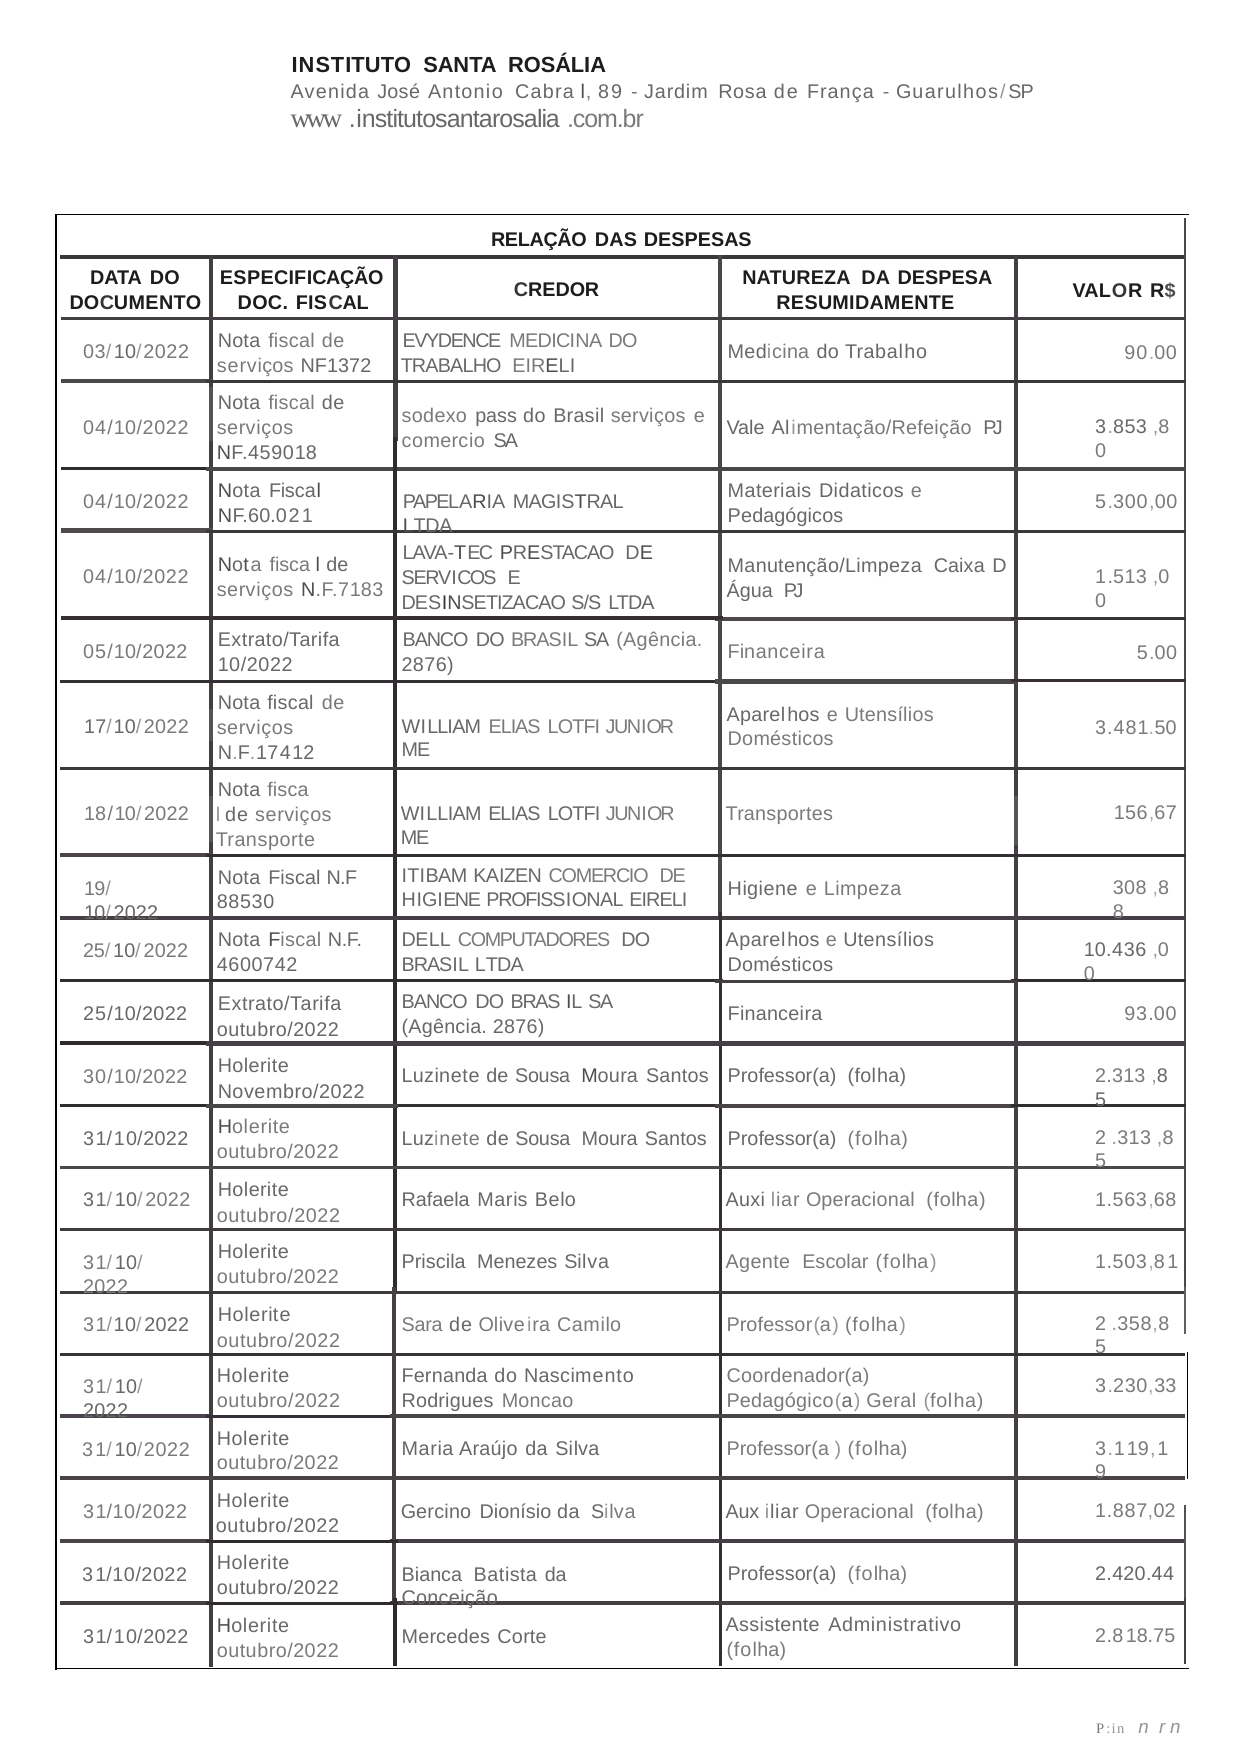

INSTITUTO SANTA ROSÁLIA
Avenida José Antonio Cabra l,89 - Jardim Rosa de França - Guarulhos/SP
www .institutosantarosalia .com.br
RELAÇÃO DAS DESPESAS
DATA DO DOCUMENTO
ESPECIFICAÇÃO DOC. FISCAL
NATUREZA DA DESPESA RESUMIDAMENTE
CREDOR
VALOR R$
Nota fiscal de serviços NF1372
EVYDENCE MEDICINA DO TRABALHO EIRELI
03/10/2022
Medicina do Trabalho
90.00
Nota fiscal de serviços NF.459018
sodexo pass do Brasil serviços e comercio SA
3.853 ,80
04/10/2022
Vale Alimentação/Refeição PJ
Nota Fiscal NF.60.021
Materiais Didaticos e Pedagógicos
04/10/2022
PAPELARIA MAGISTRAL LTDA
5.300,00
LAVA-TEC PRESTACAO DE SERVICOS E DESINSETIZACAO S/S LTDA
Nota fisca l de serviços N.F.7183
Manutenção/Limpeza Caixa D Água PJ
04/10/2022
1.513 ,00
Extrato/Tarifa 10/2022
BANCO DO BRASIL SA (Agência. 2876)
05/10/2022
Financeira
5.00
Nota fiscal de serviços
N.F.17412
Aparelhos e Utensílios Domésticos
17/10/2022
WILLIAM ELIAS LOTFI JUNIOR ME
3.481.50
Nota fisca lde serviços Transporte
156,67
18/10/2022
WILLIAM ELIAS LOTFI JUNIOR ME
Transportes
Nota Fiscal N.F 88530
ITIBAM KAIZEN COMERCIO DE HIGIENE PROFISSIONAL EIRELI
308 ,88
19/ 10/2022
Higiene e Limpeza
Nota Fiscal N.F. 4600742
DELL COMPUTADORES DO BRASIL LTDA
Aparelhos e Utensílios Domésticos
10.436 ,00
25/10/2022
Extrato/Tarifa outubro/2022
BANCO DO BRAS IL SA (Agência. 2876)
25/10/2022
Financeira
93.00
Holerite Novembro/2022
Luzinete de Sousa Moura Santos
Professor(a) (folha)
2.313 ,85
30/10/2022
Holerite outubro/2022
2 .313 ,85
31/10/2022
Luzinete de Sousa Moura Santos
Professor(a) (folha)
Holerite outubro/2022
31/10/2022
Rafaela Maris Belo
Auxi liar Operacional (folha)
1.563,68
Holerite outubro/2022
Priscila Menezes Silva
Agente Escolar (folha)
1.503,81
31/10/ 2022
Holerite outubro/2022
2 .358,85
31/10/2022
Sara de Oliveira Camilo
Professor(a) (folha)
Holerite outubro/2022
Fernanda do Nascimento Rodrigues Moncao
Coordenador(a) Pedagógico(a) Geral (folha)
3.230,33
31/10/ 2022
Holerite outubro/2022
Maria Araújo da Silva
Professor(a ) (folha)
3.119,19
31/10/2022
Holerite outubro/2022
1.887,02
31/10/2022
Gercino Dionísio da Silva
Aux iliar Operacional (folha)
Holerite outubro/2022
Professor(a) (folha)
2.420.44
31/10/2022
Bianca Batista da Conceição
Assistente Administrativo (folha)
Holerite outubro/2022
2.818.75
31/10/2022
Mercedes Corte
P:in nrn